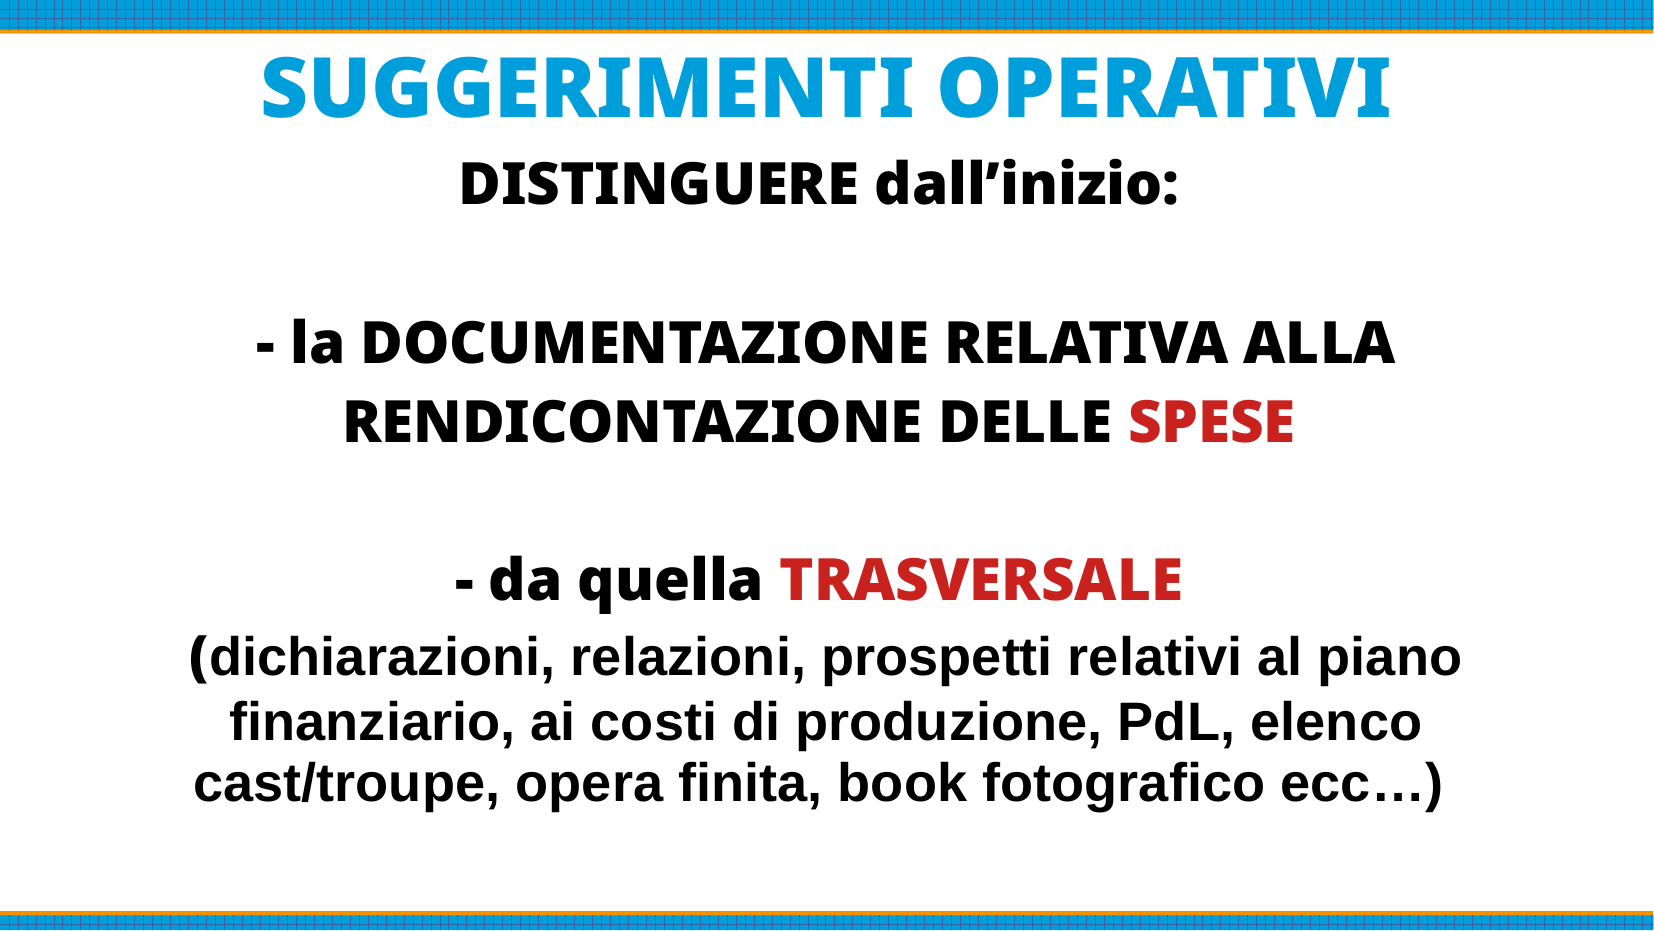

# SUGGERIMENTI OPERATIVI
DISTINGUERE dall’inizio:
- la DOCUMENTAZIONE RELATIVA ALLA RENDICONTAZIONE DELLE SPESE
- da quella TRASVERSALE
(dichiarazioni, relazioni, prospetti relativi al piano finanziario, ai costi di produzione, PdL, elenco cast/troupe, opera finita, book fotografico ecc…)